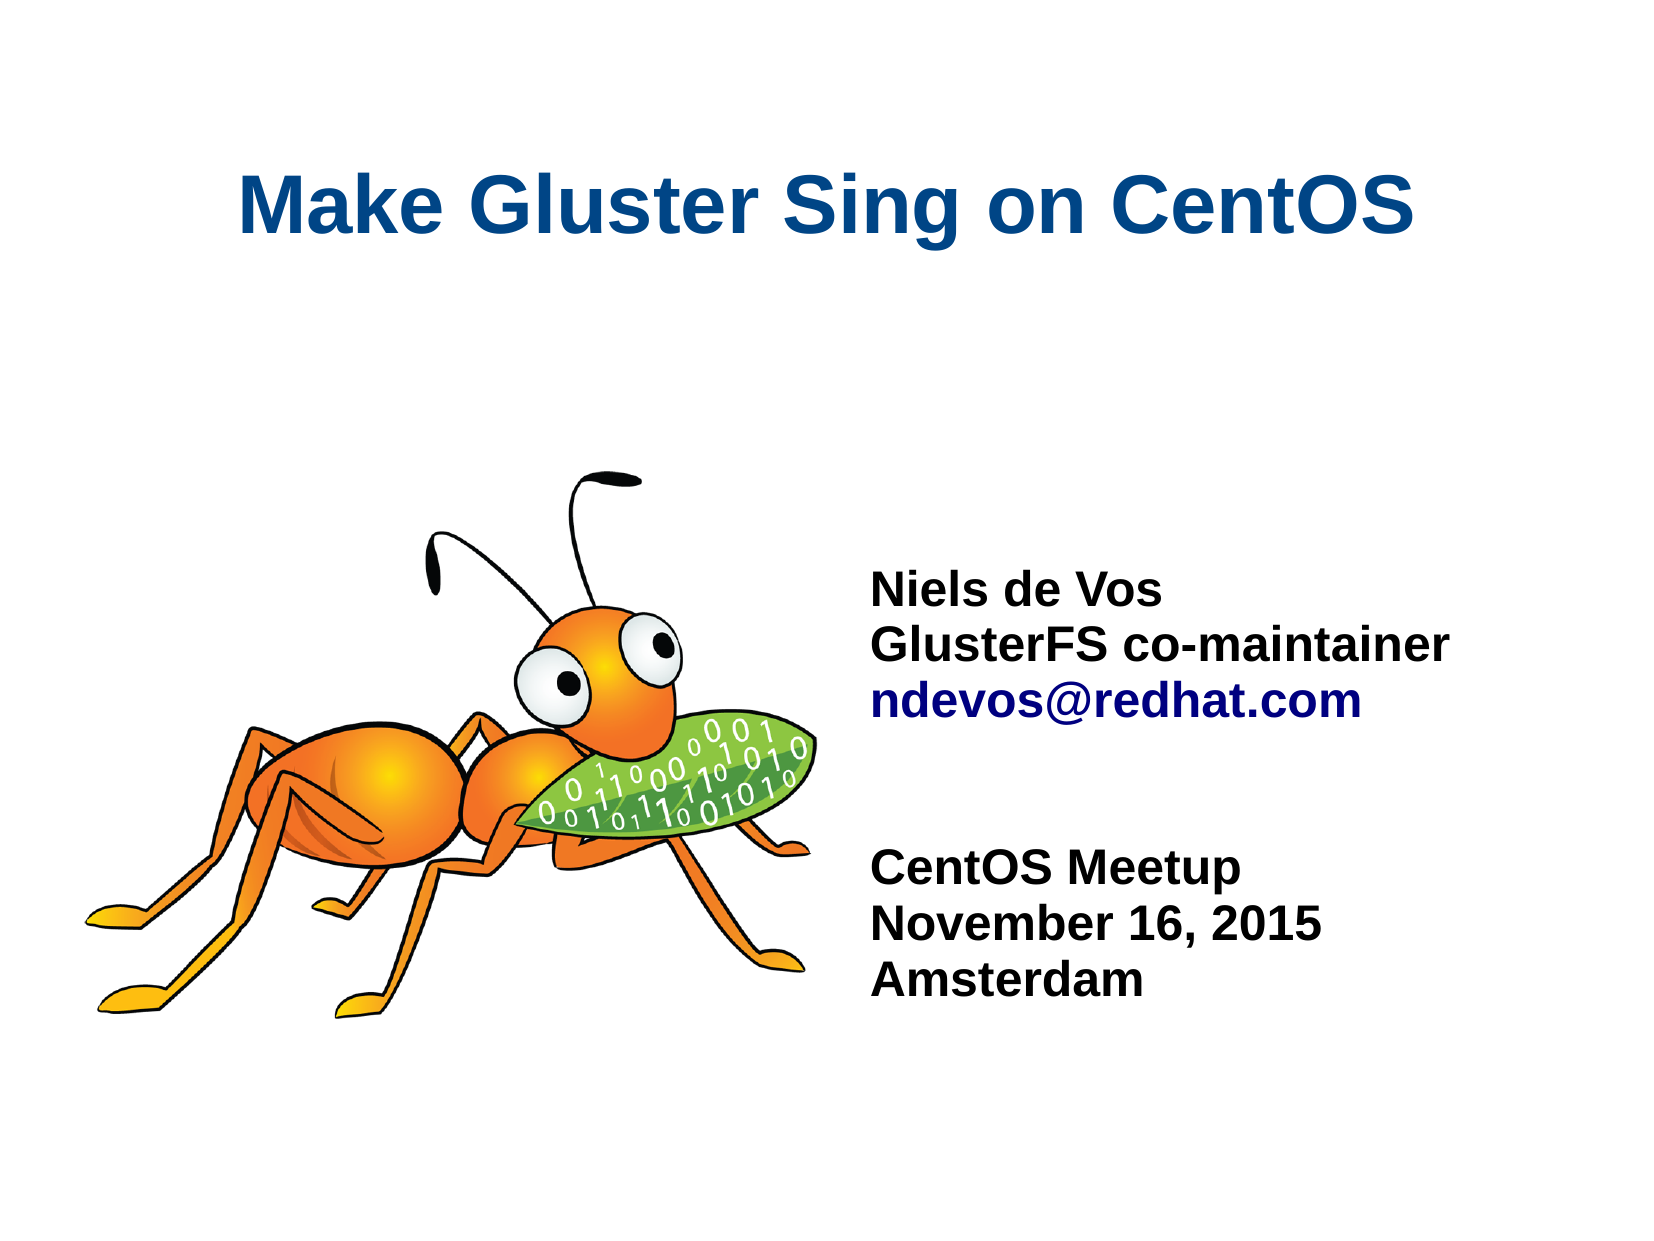

# Make Gluster Sing on CentOS
Niels de Vos
GlusterFS co-maintainer
ndevos@redhat.com
CentOS Meetup
November 16, 2015
Amsterdam